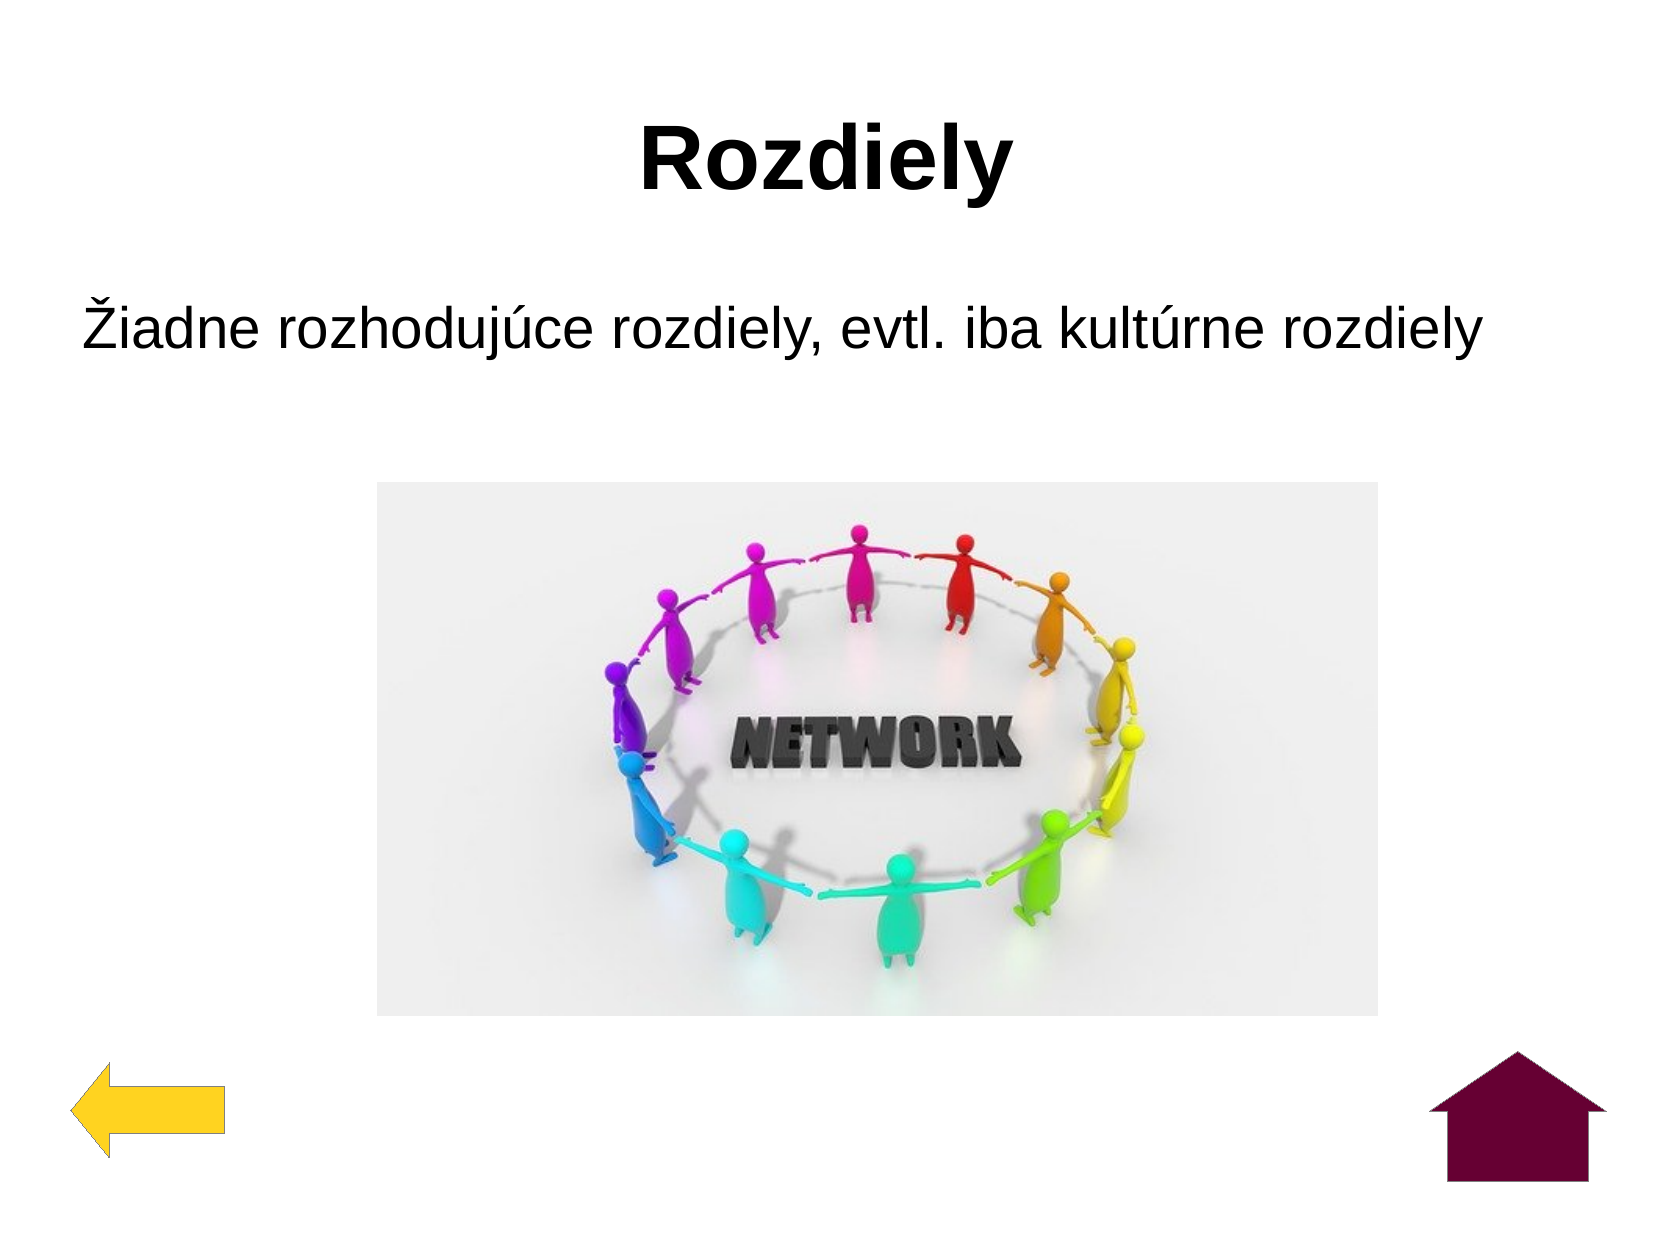

# Rozdiely
Žiadne rozhodujúce rozdiely, evtl. iba kultúrne rozdiely